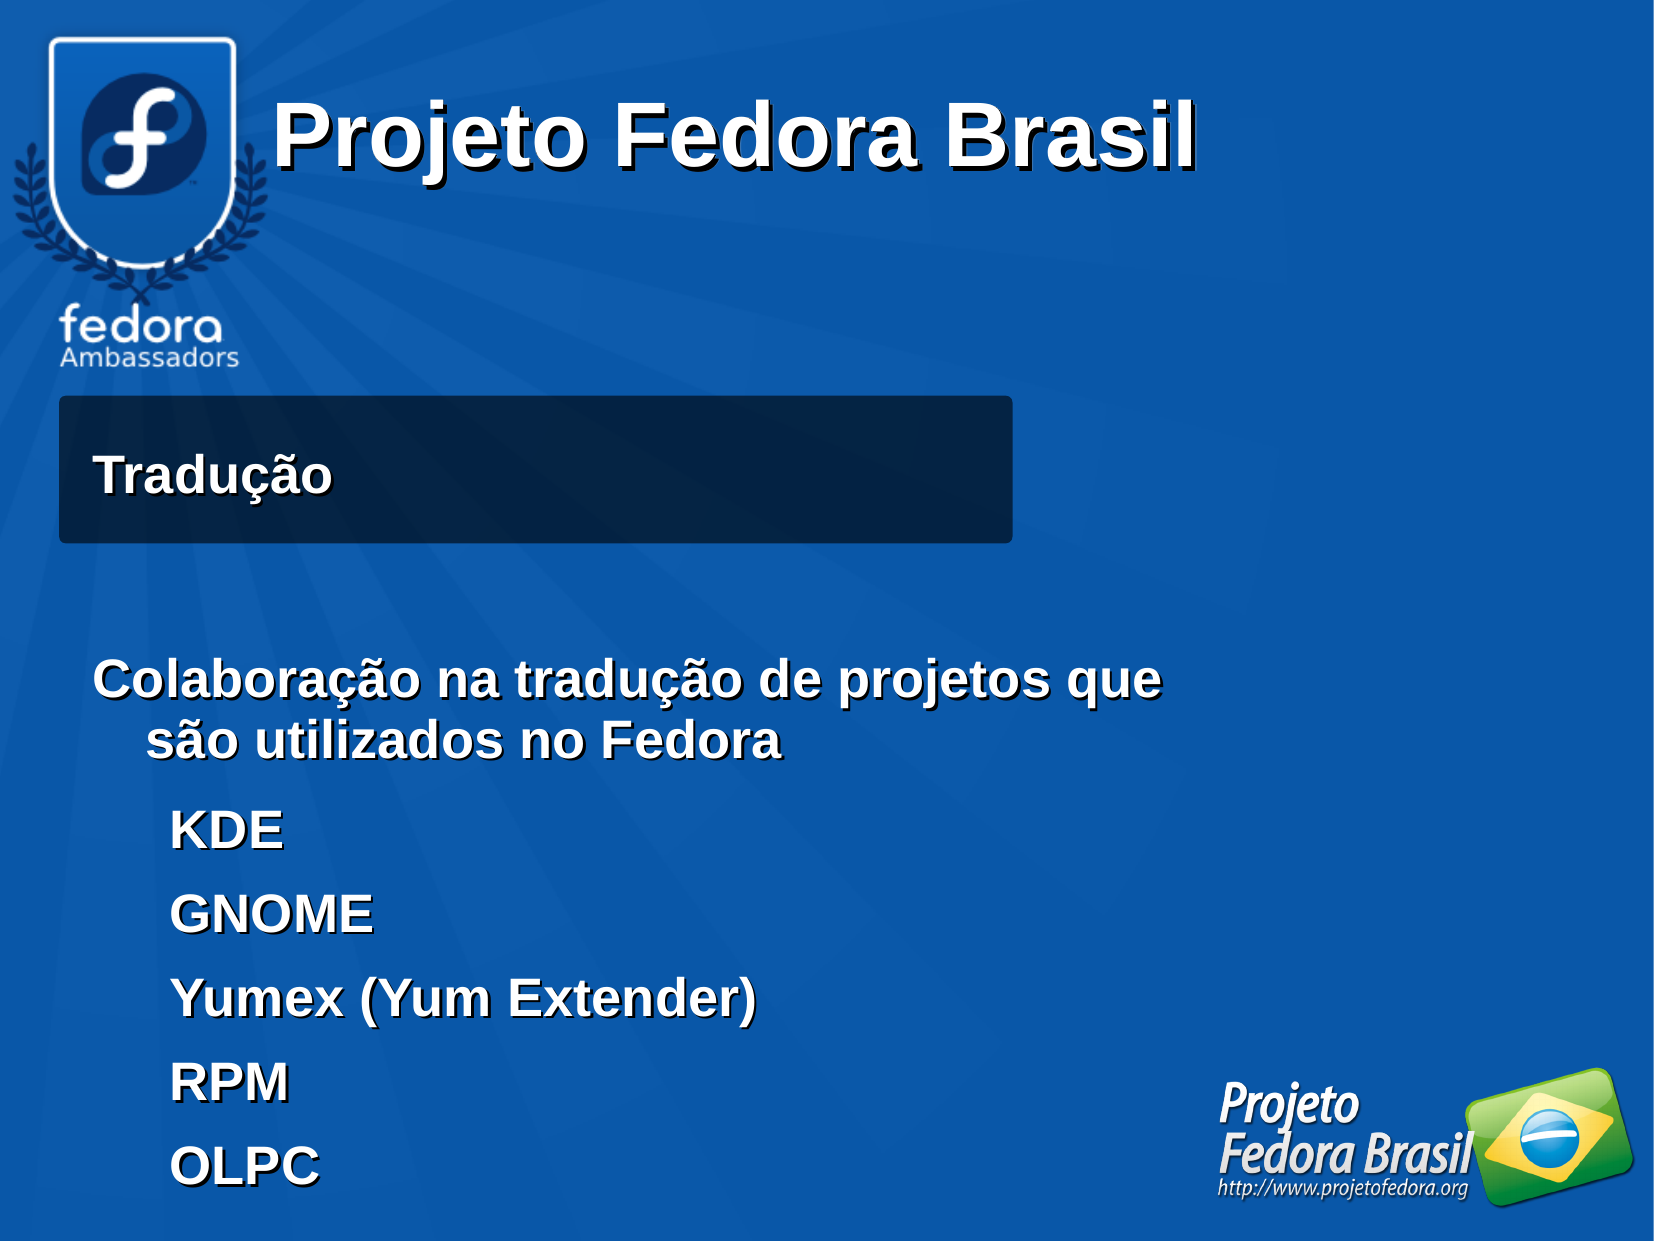

# Projeto Fedora Brasil
Tradução
Colaboração na tradução de projetos que são utilizados no Fedora
KDE
GNOME
Yumex (Yum Extender)
RPM
OLPC